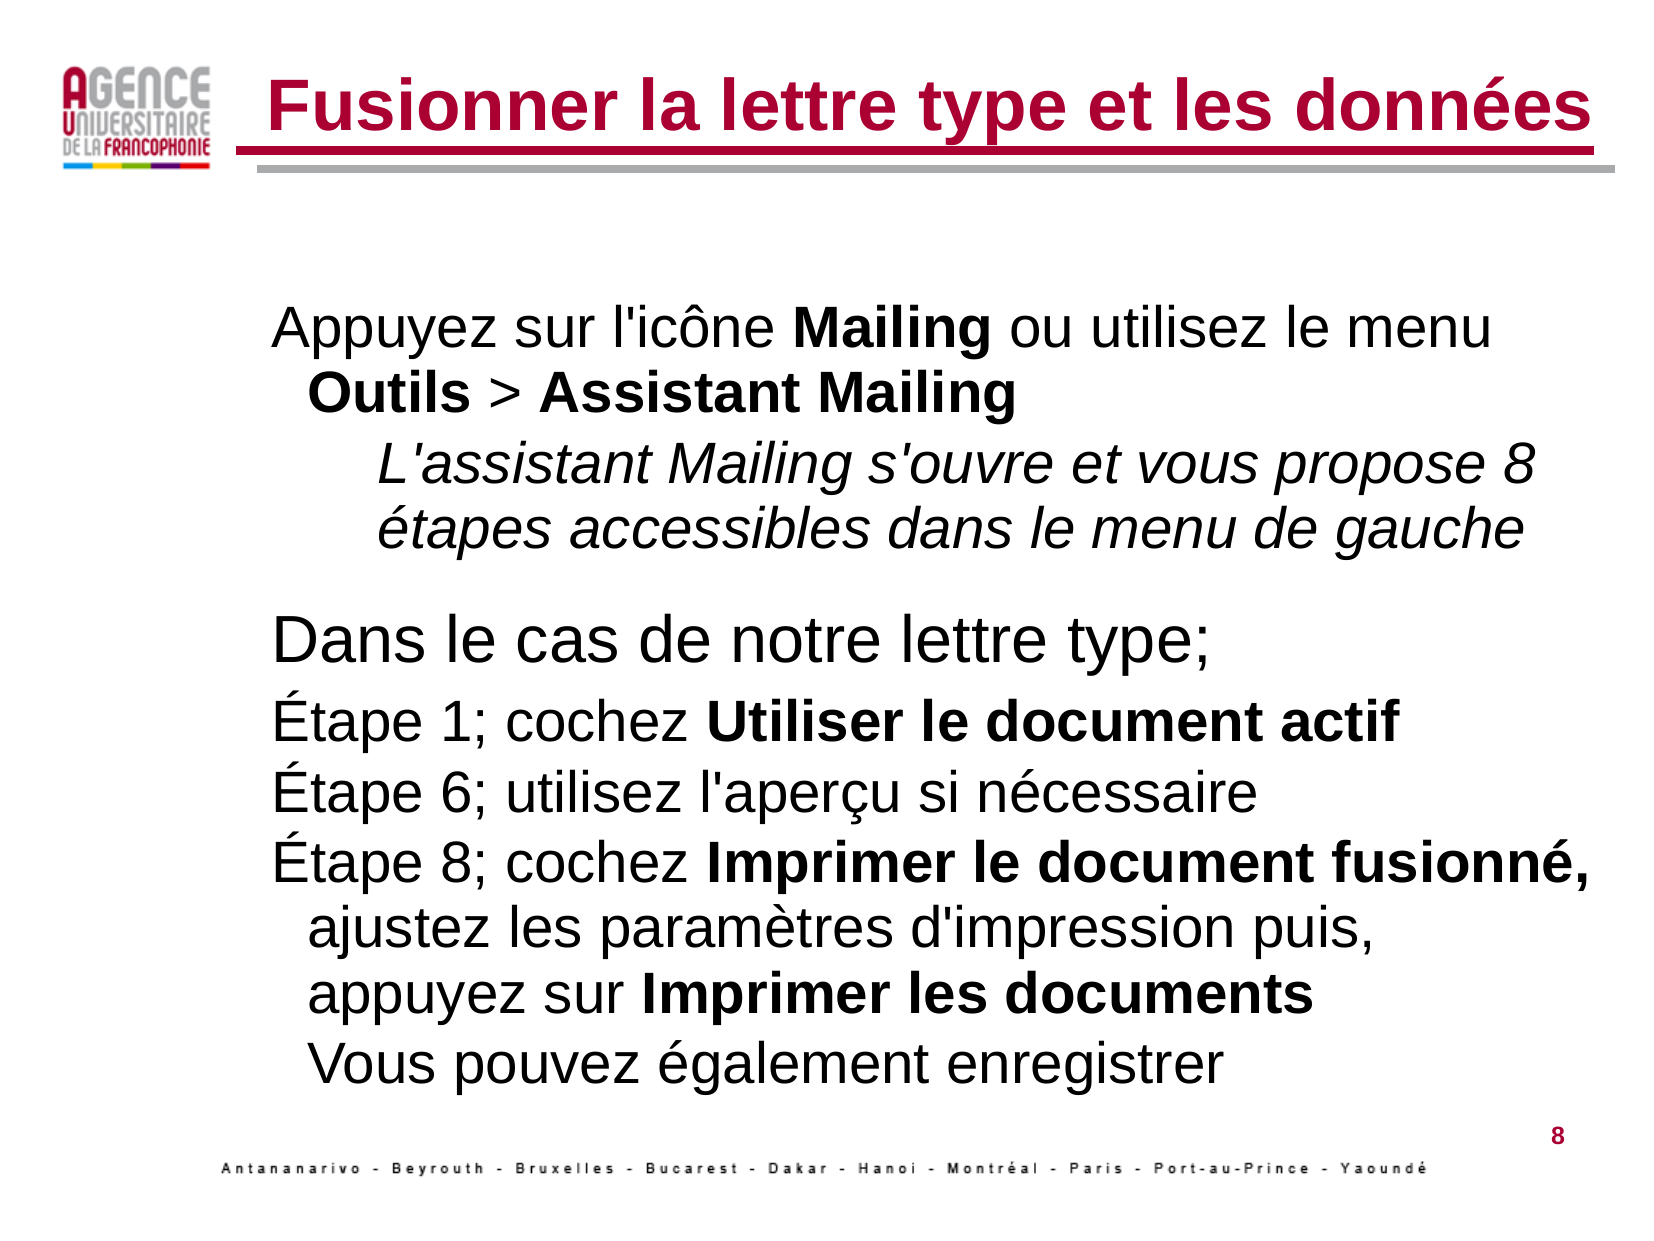

# Fusionner la lettre type et les données
Appuyez sur l'icône Mailing ou utilisez le menu Outils > Assistant Mailing
L'assistant Mailing s'ouvre et vous propose 8 étapes accessibles dans le menu de gauche
Dans le cas de notre lettre type;
Étape 1; cochez Utiliser le document actif
Étape 6; utilisez l'aperçu si nécessaire
Étape 8; cochez Imprimer le document fusionné, ajustez les paramètres d'impression puis, appuyez sur Imprimer les documents
Vous pouvez également enregistrer
8